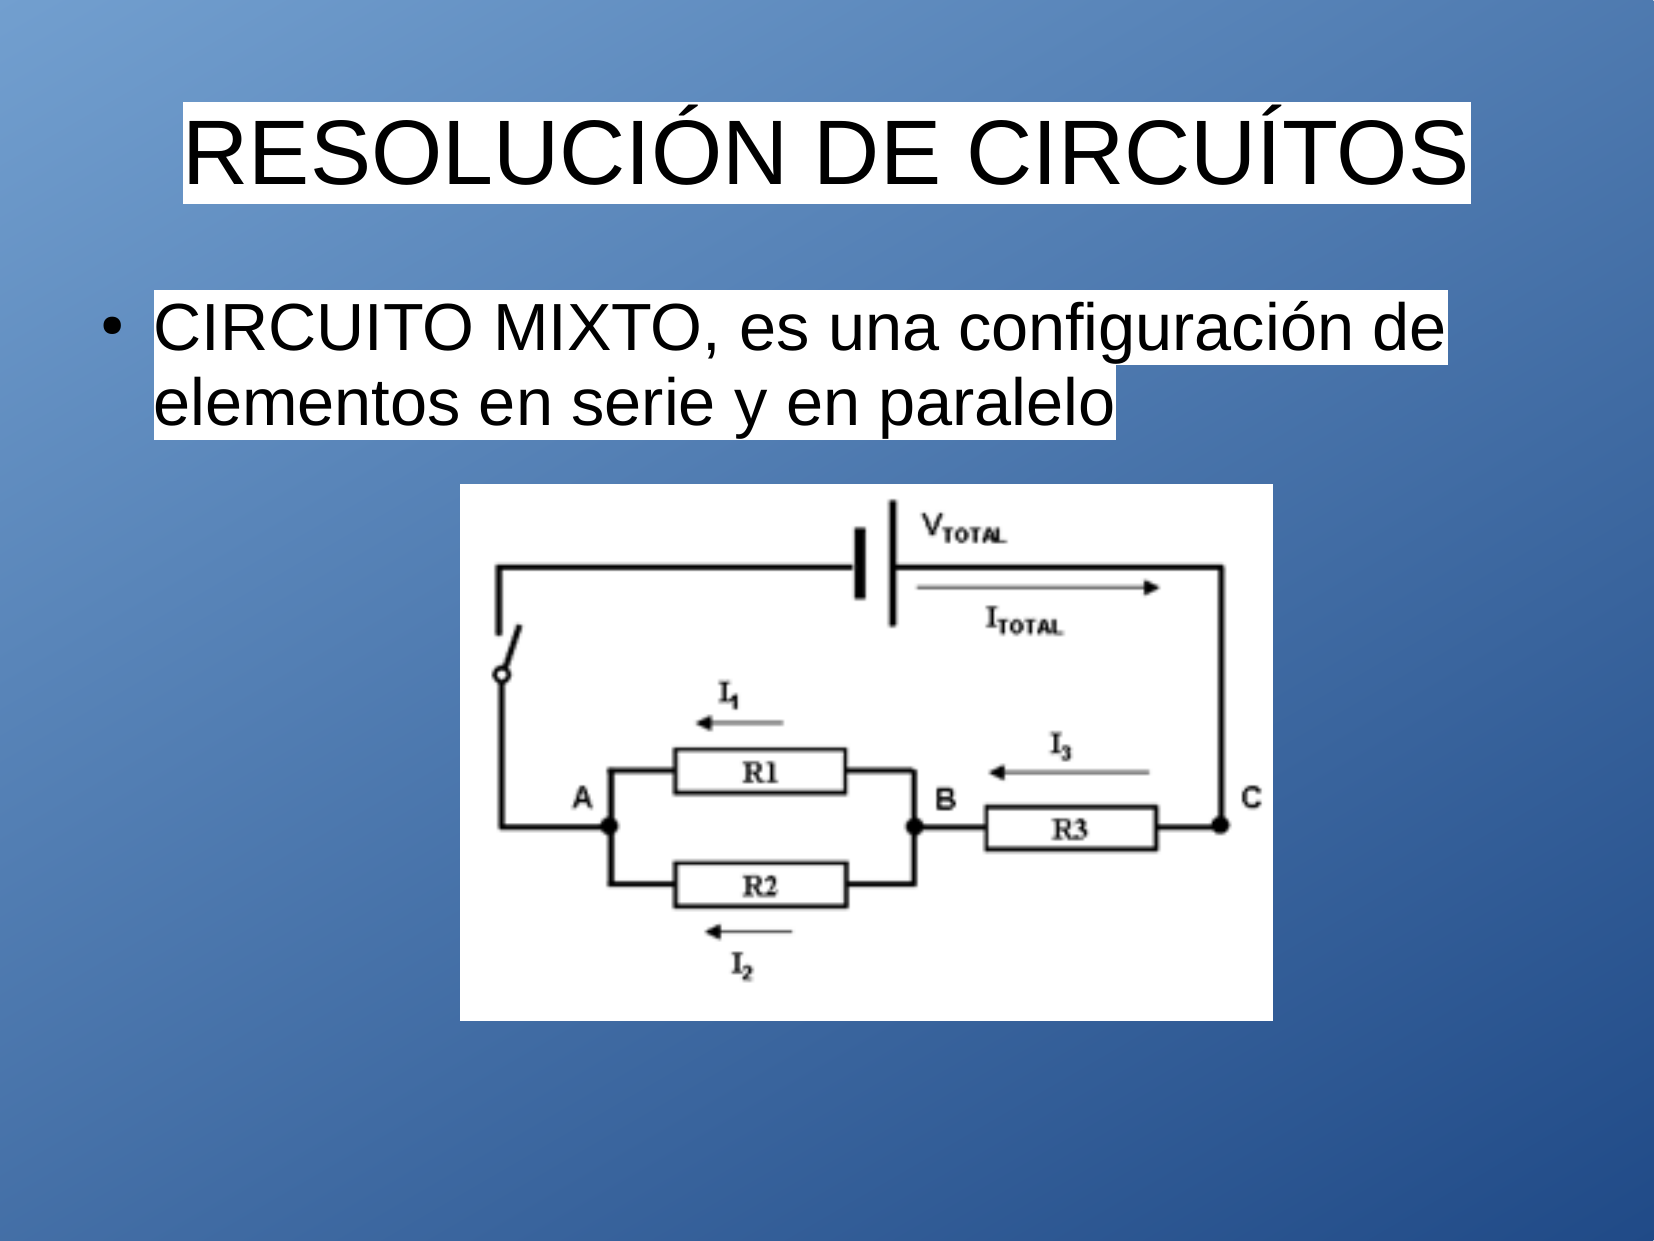

# RESOLUCIÓN DE CIRCUÍTOS
CIRCUITO MIXTO, es una configuración de elementos en serie y en paralelo